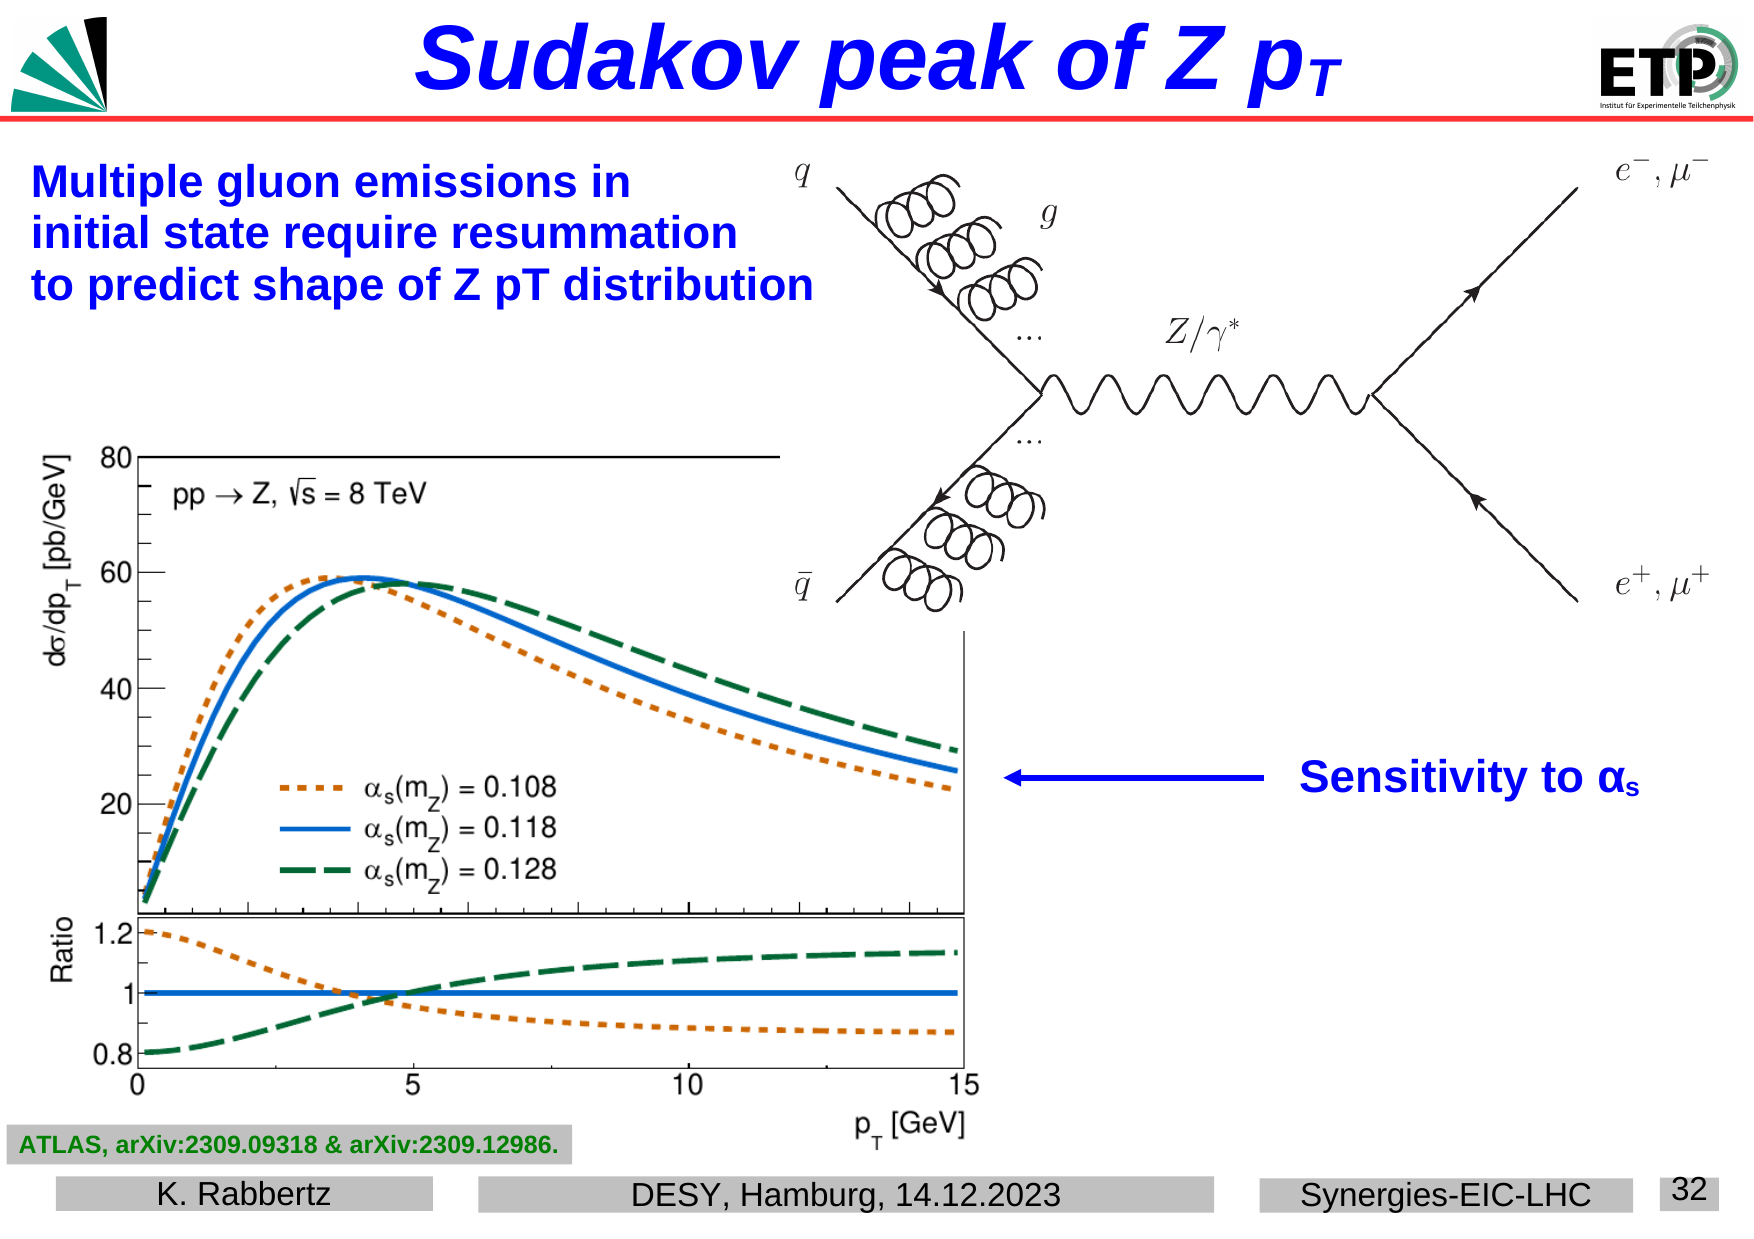

# Sudakov peak of Z pT
Multiple gluon emissions in
initial state require resummation
to predict shape of Z pT distribution
Sensitivity to αs
ATLAS, arXiv:2309.09318 & arXiv:2309.12986.